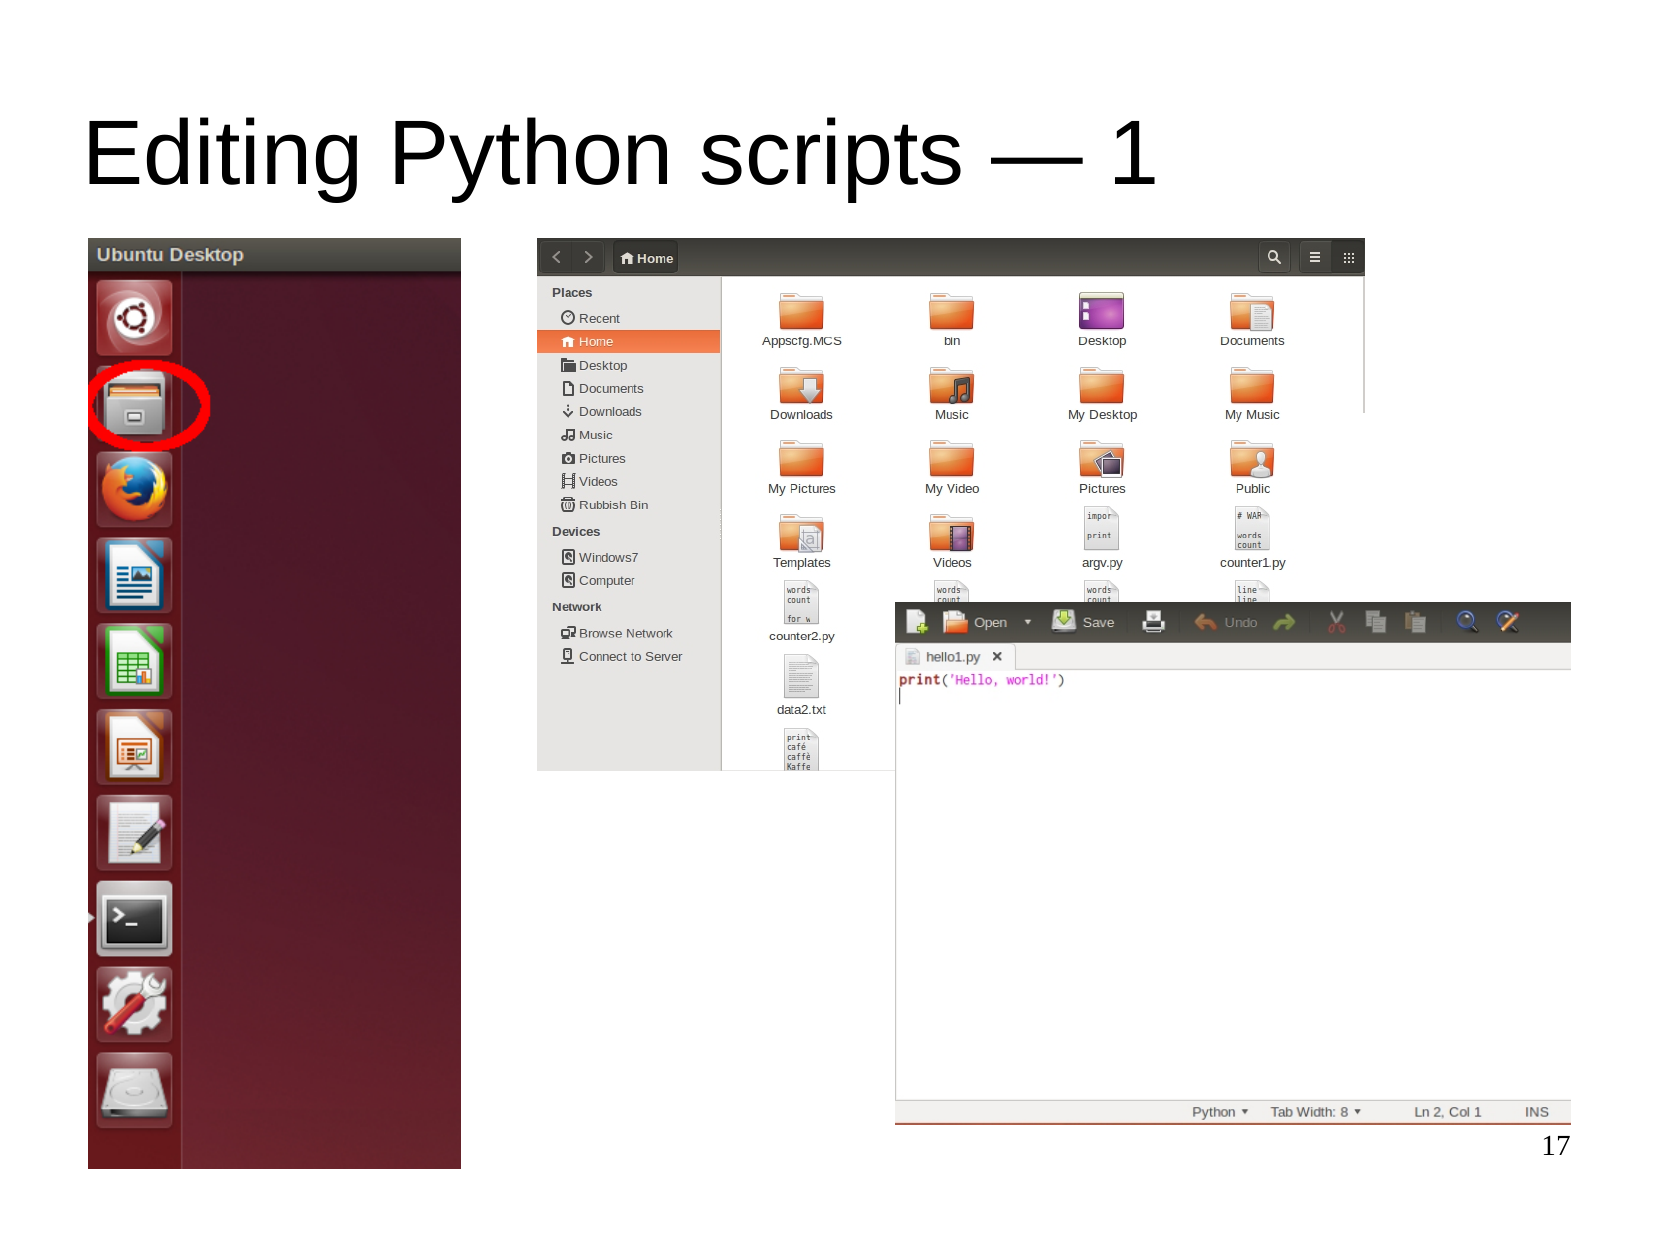

# Editing Python scripts — 1
17